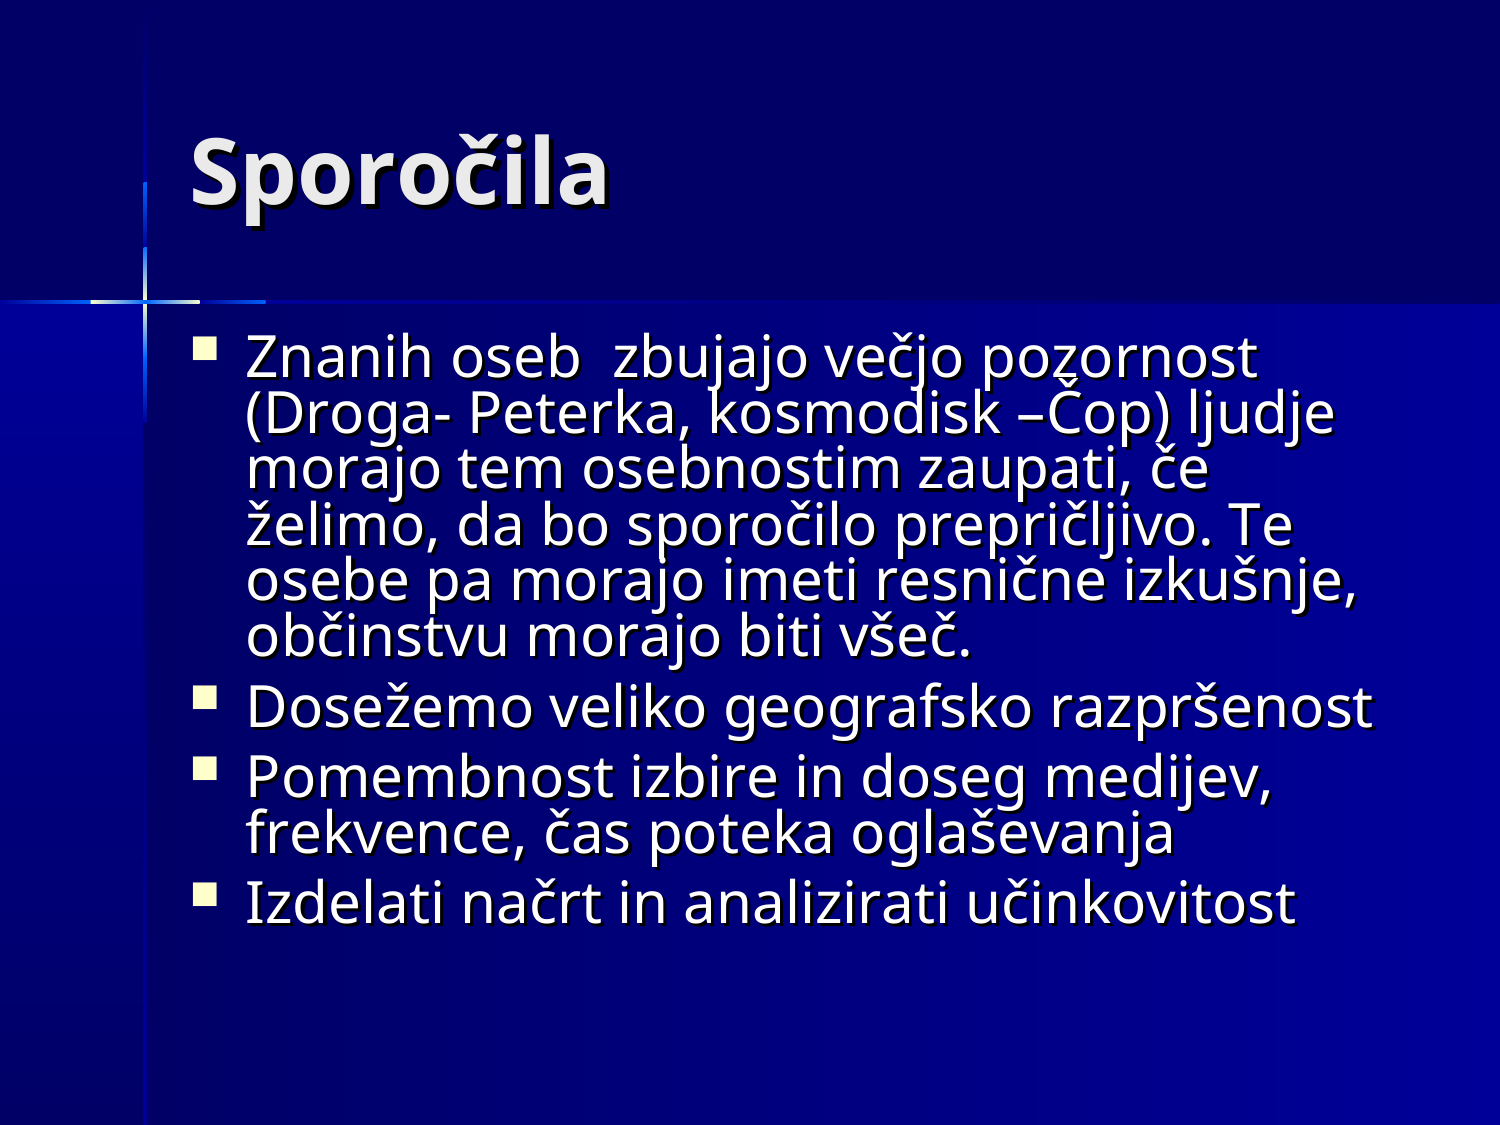

# Sporočila
Znanih oseb zbujajo večjo pozornost (Droga- Peterka, kosmodisk –Čop) ljudje morajo tem osebnostim zaupati, če želimo, da bo sporočilo prepričljivo. Te osebe pa morajo imeti resnične izkušnje, občinstvu morajo biti všeč.
Dosežemo veliko geografsko razpršenost
Pomembnost izbire in doseg medijev, frekvence, čas poteka oglaševanja
Izdelati načrt in analizirati učinkovitost